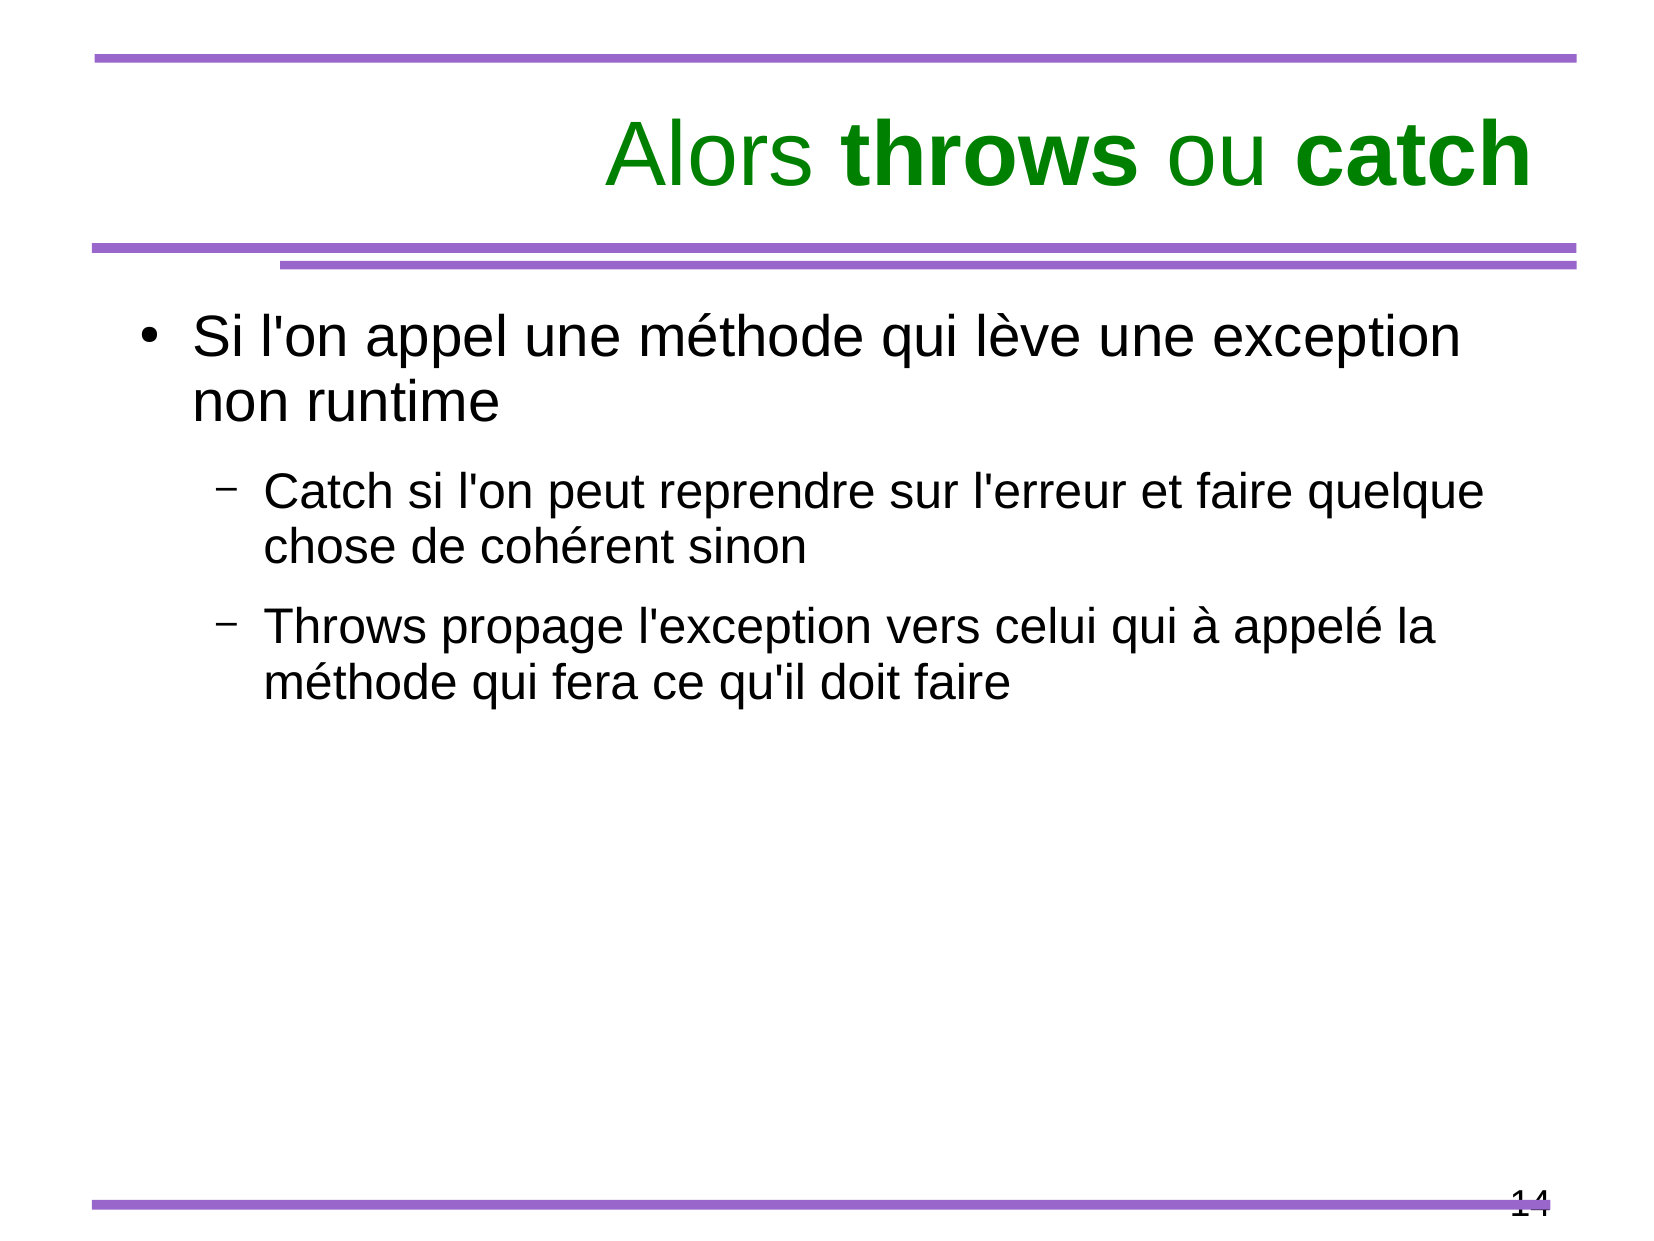

# Alors throws ou catch
Si l'on appel une méthode qui lève une exception non runtime
Catch si l'on peut reprendre sur l'erreur et faire quelque chose de cohérent sinon
Throws propage l'exception vers celui qui à appelé la méthode qui fera ce qu'il doit faire